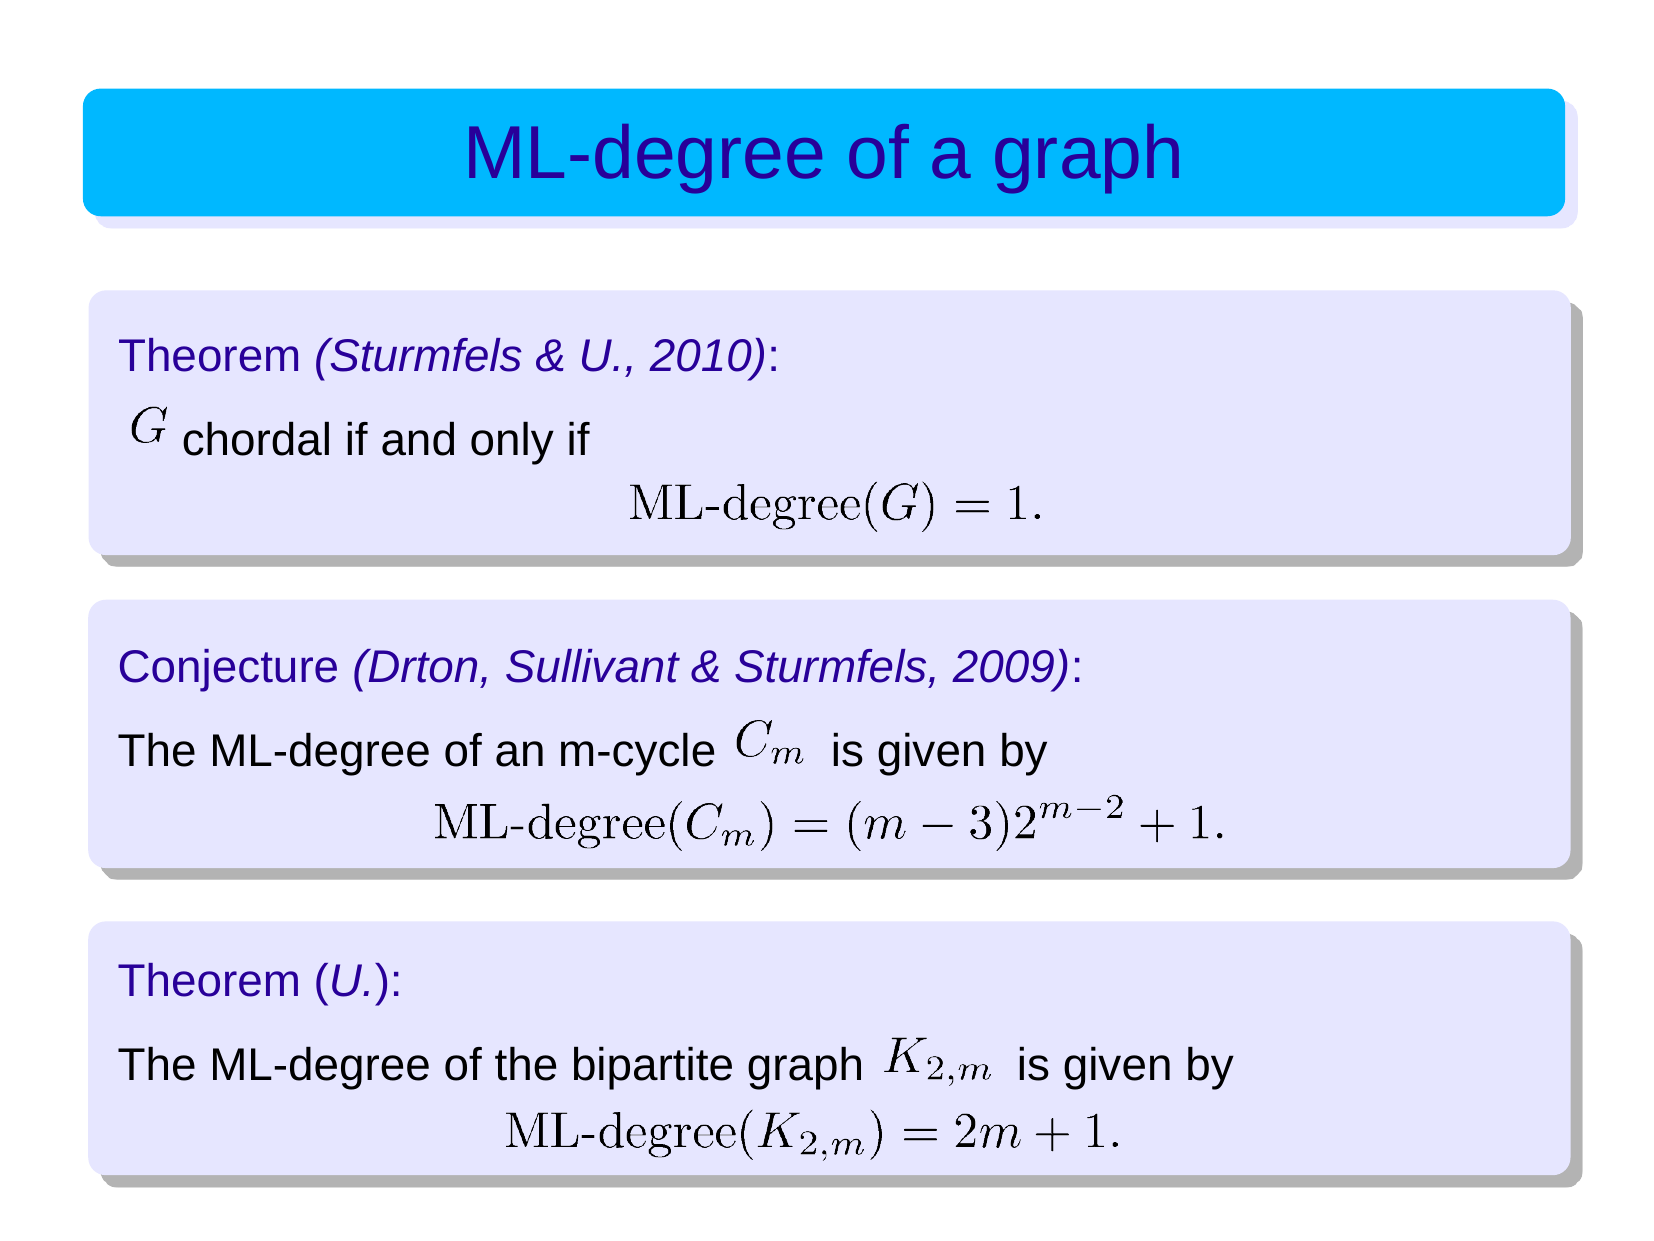

# A
ML-degree of a graph
Theorem (Sturmfels & U., 2010):
 chordal if and only if
Conjecture (Drton, Sullivant & Sturmfels, 2009):
The ML-degree of an m-cycle is given by
Click to add title
Theorem (U.):
The ML-degree of the bipartite graph is given by